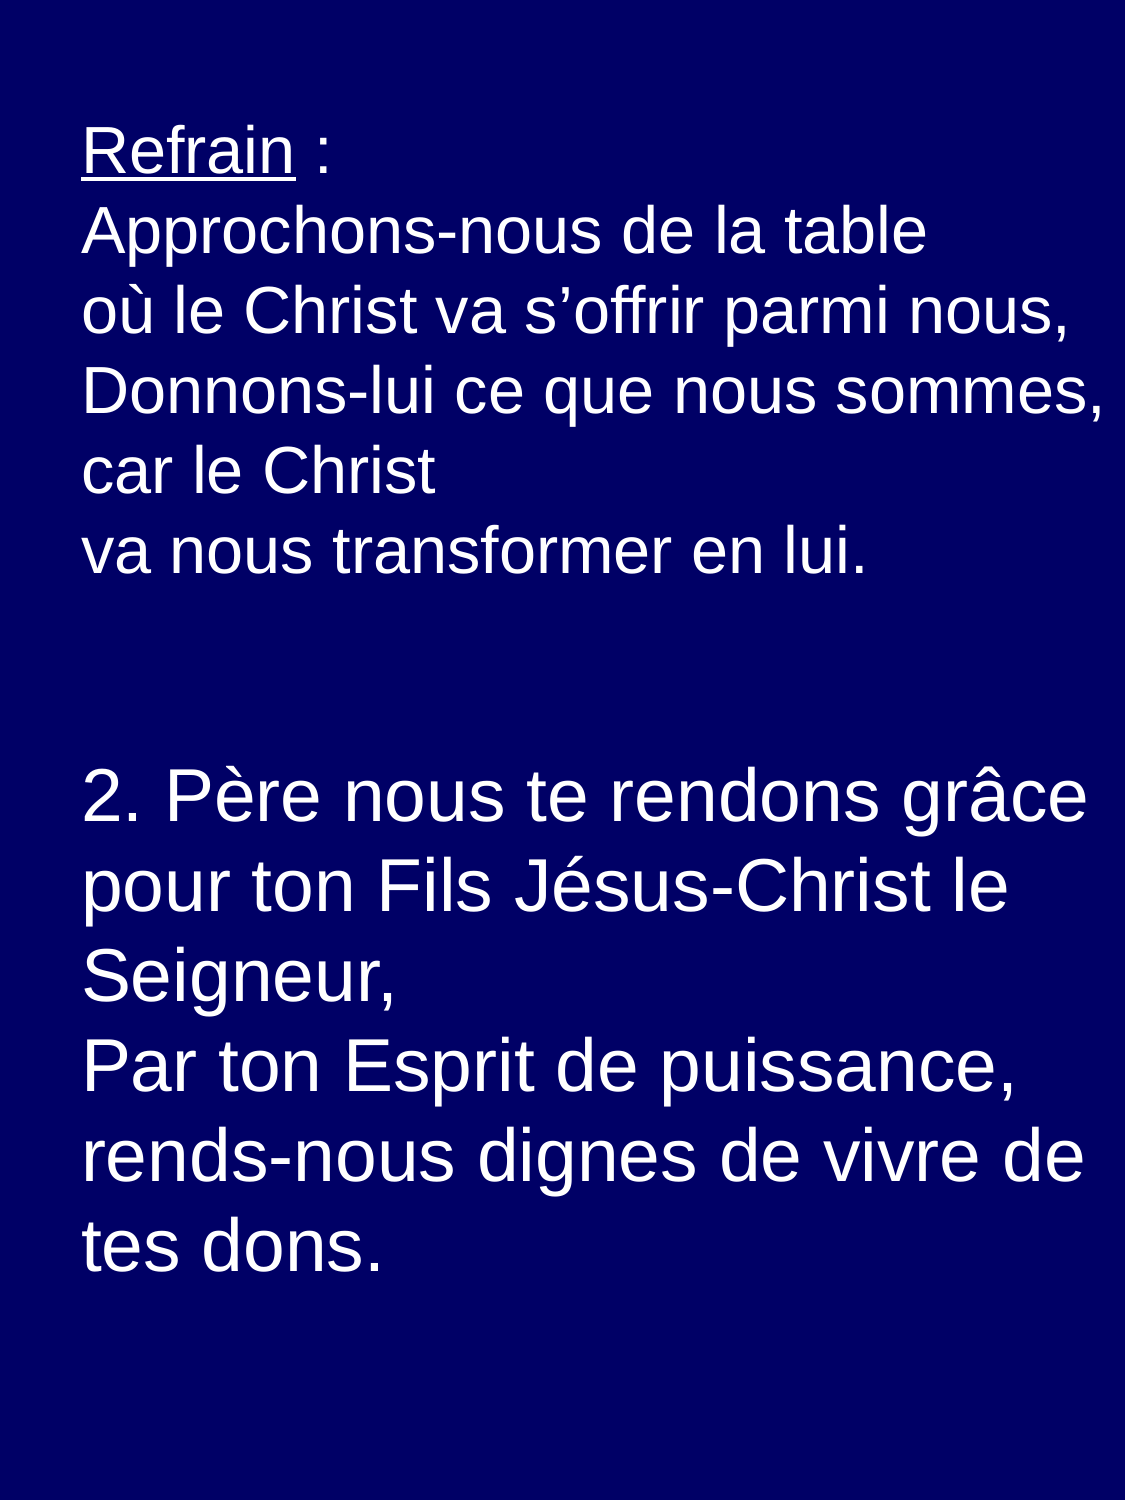

Refrain :
Approchons-nous de la table
où le Christ va s’offrir parmi nous,
Donnons-lui ce que nous sommes, car le Christ
va nous transformer en lui.
2. Père nous te rendons grâce pour ton Fils Jésus-Christ le Seigneur,
Par ton Esprit de puissance, rends-nous dignes de vivre de tes dons.